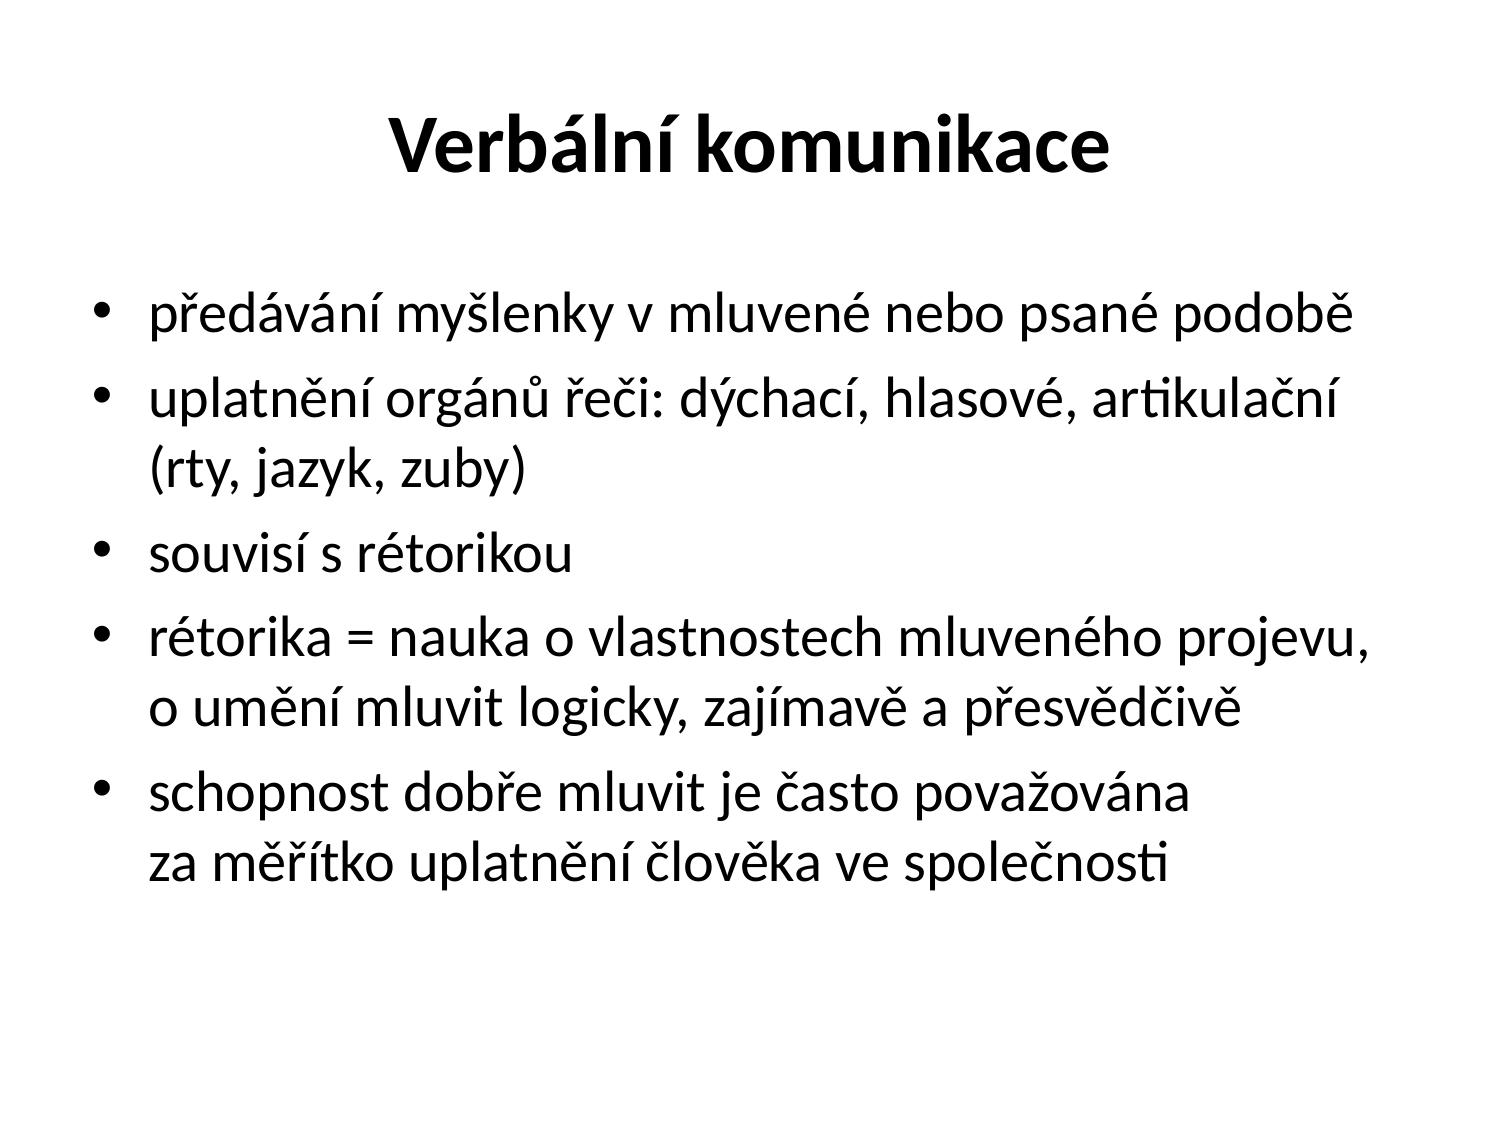

# Verbální komunikace
předávání myšlenky v mluvené nebo psané podobě
uplatnění orgánů řeči: dýchací, hlasové, artikulační (rty, jazyk, zuby)
souvisí s rétorikou
rétorika = nauka o vlastnostech mluveného projevu, o umění mluvit logicky, zajímavě a přesvědčivě
schopnost dobře mluvit je často považována
za měřítko uplatnění člověka ve společnosti